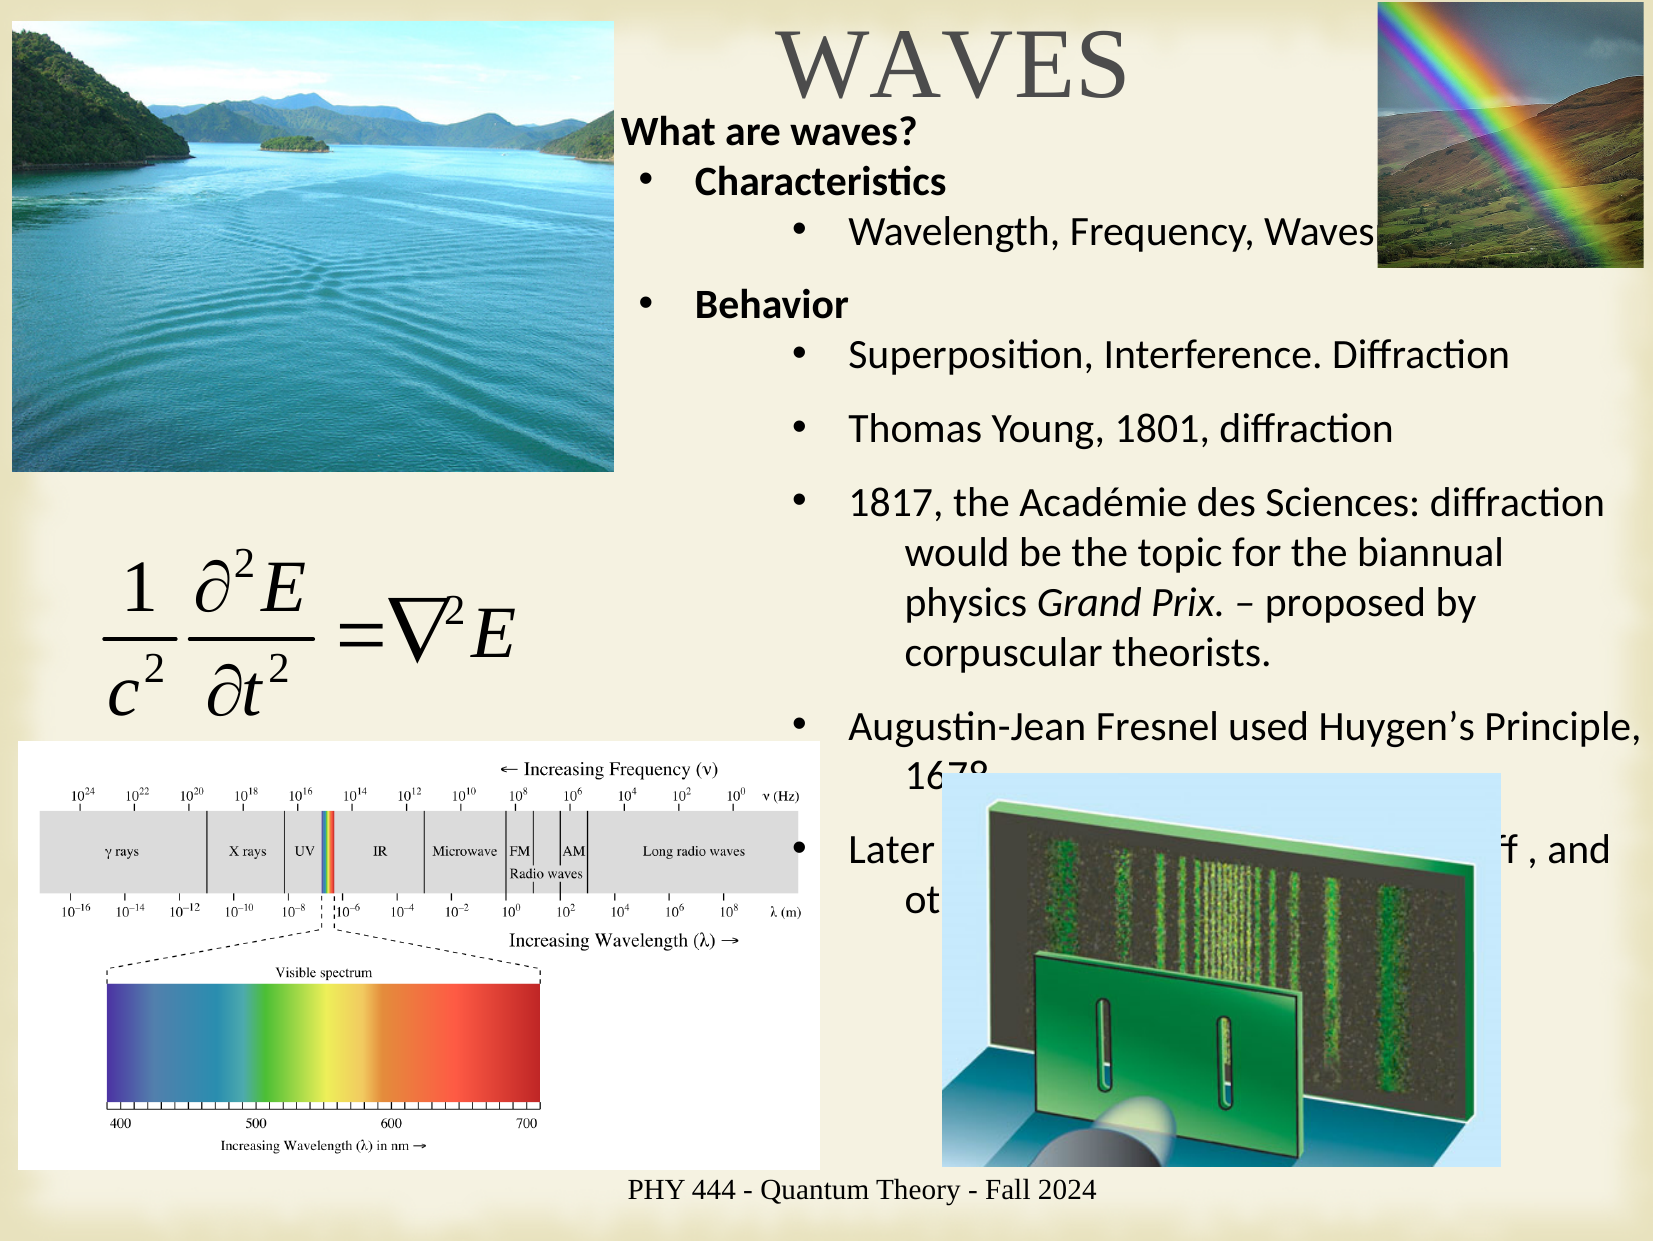

# WAVES
What are waves?
Characteristics
Wavelength, Frequency, Wavespeed
Behavior
Superposition, Interference. Diffraction
Thomas Young, 1801, diffraction
1817, the Académie des Sciences: diffraction would be the topic for the biannual physics Grand Prix. – proposed by corpuscular theorists.
Augustin-Jean Fresnel used Huygen’s Principle, 1678.
Later – Airy, Stokes, Helmholtz, Kirchoff , and others.
PHY 444 - Quantum Theory - Fall 2024